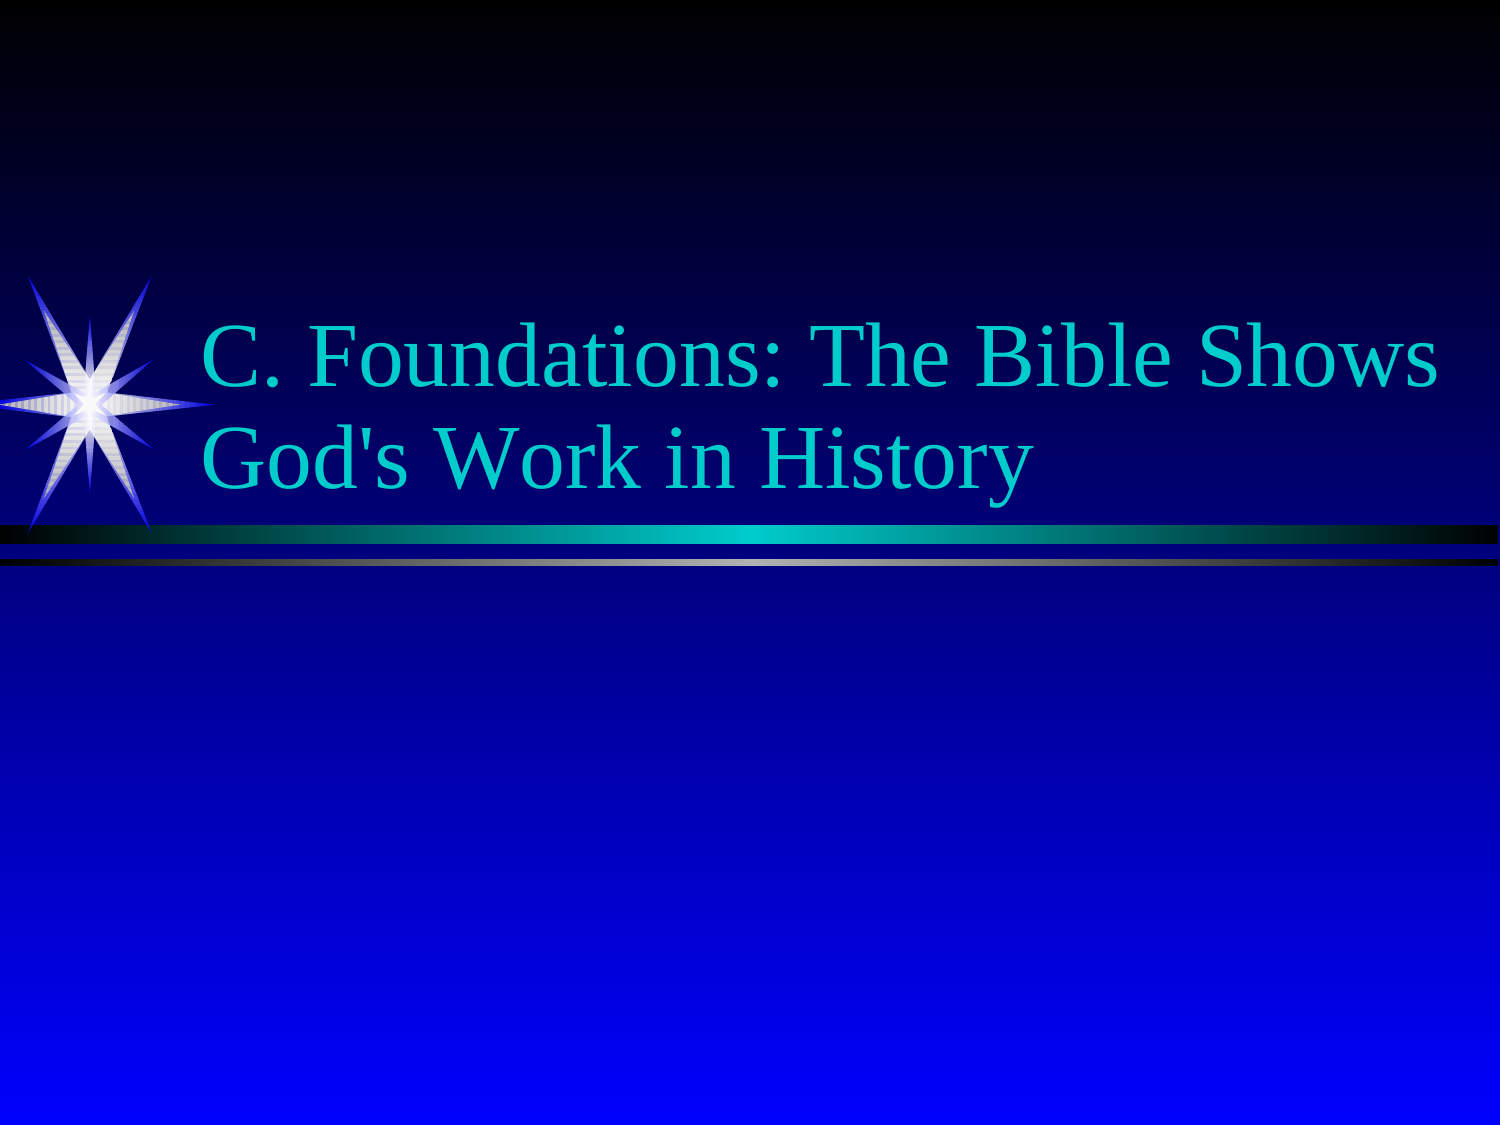

# C. Foundations: The Bible Shows God's Work in History